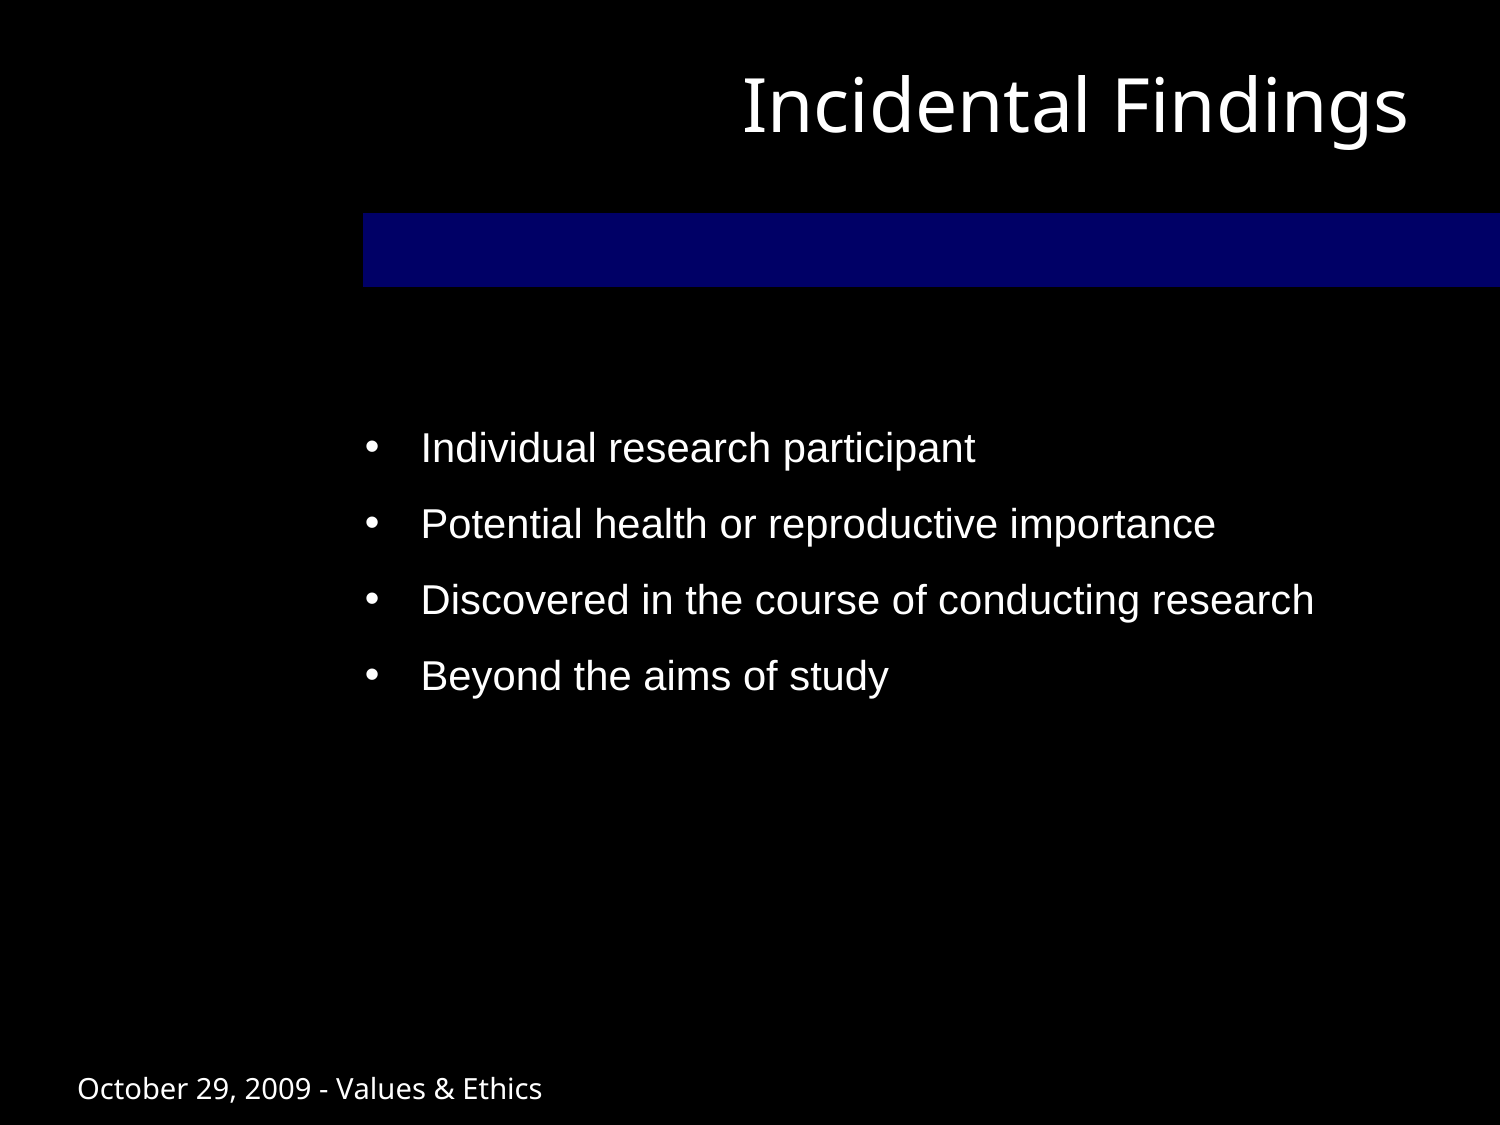

Incidental Findings
Ongoing Tasks and Responsibilities
Individual research participant
Potential health or reproductive importance
Discovered in the course of conducting research
Beyond the aims of study
October 29, 2009 - Values & Ethics